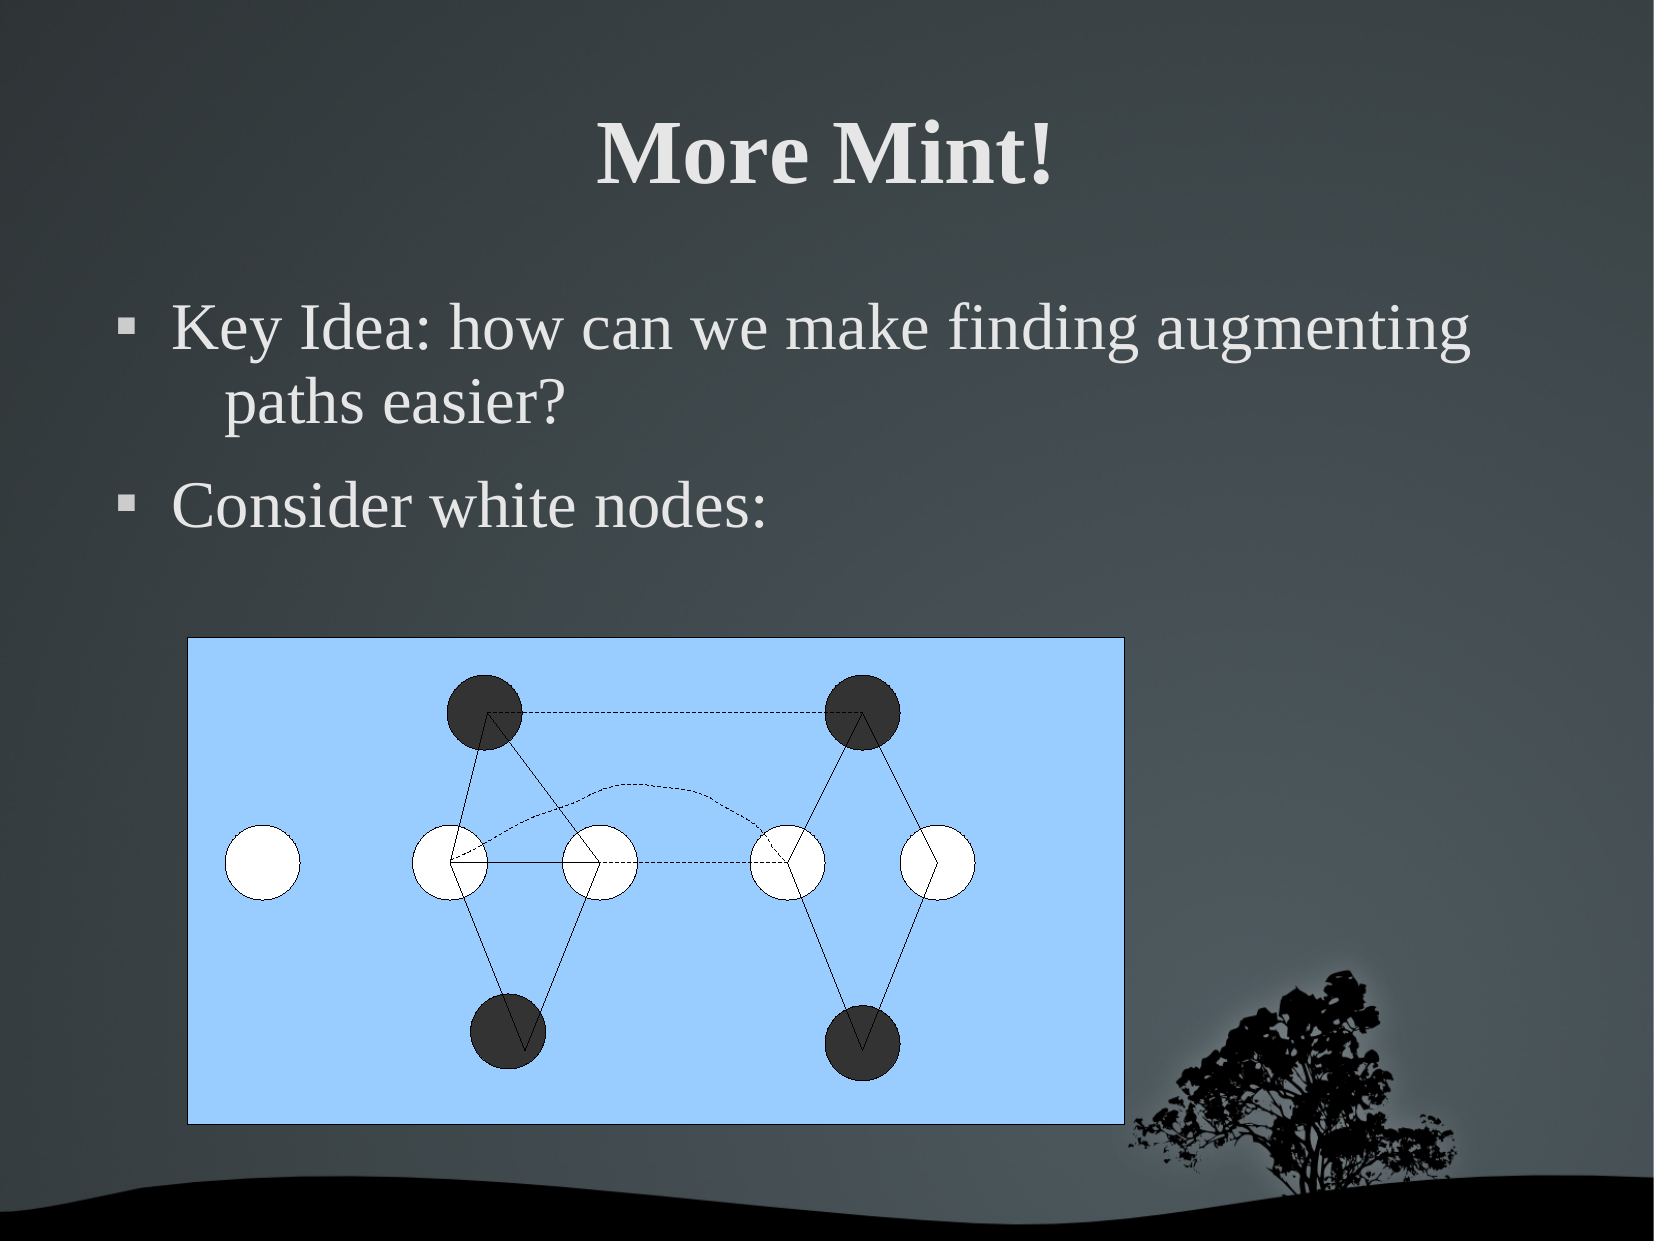

# More Mint!
Key Idea: how can we make finding augmenting paths easier?
Consider white nodes: